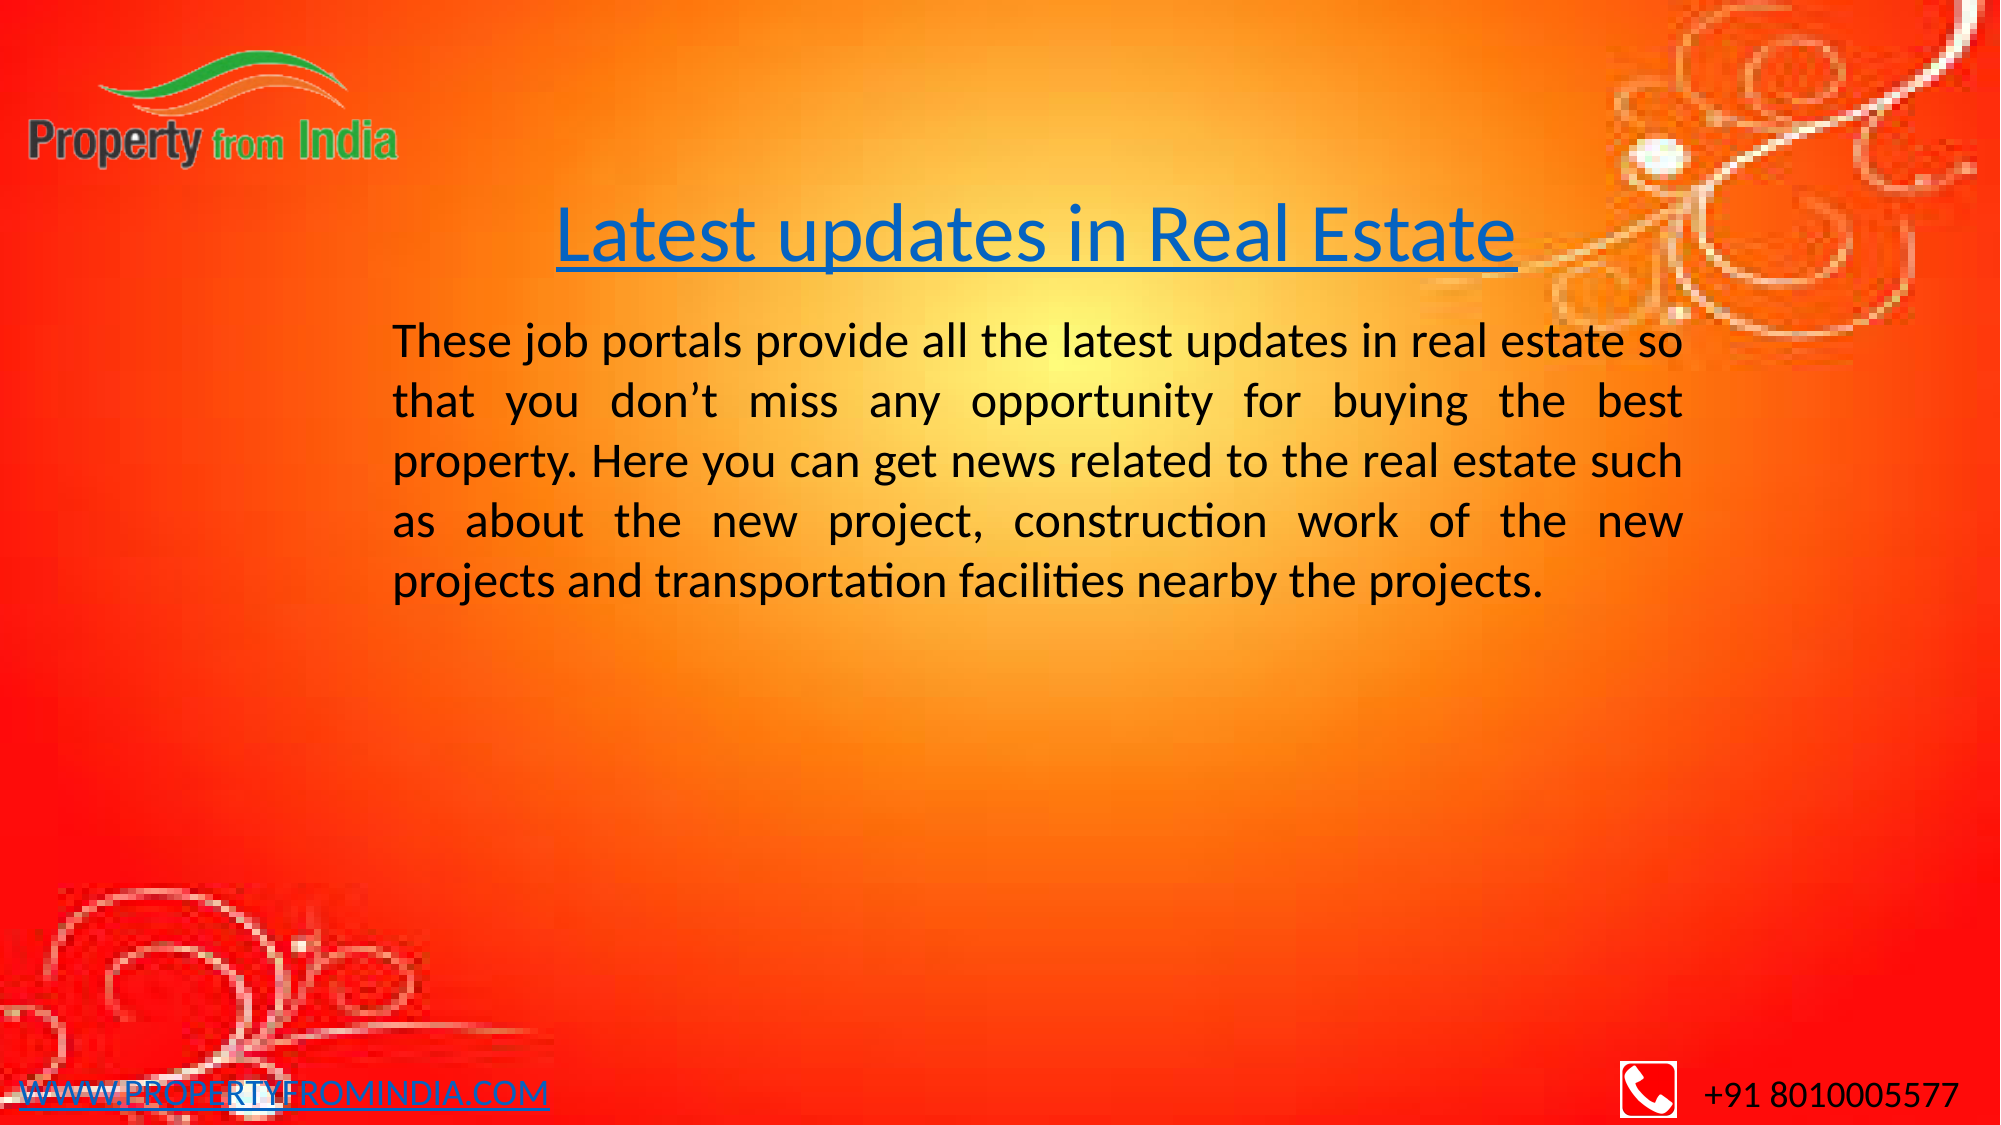

Latest updates in Real Estate
These job portals provide all the latest updates in real estate so that you don’t miss any opportunity for buying the best property. Here you can get news related to the real estate such as about the new project, construction work of the new projects and transportation facilities nearby the projects.
WWW.PROPERTYFROMINDIA.COM
+91 8010005577